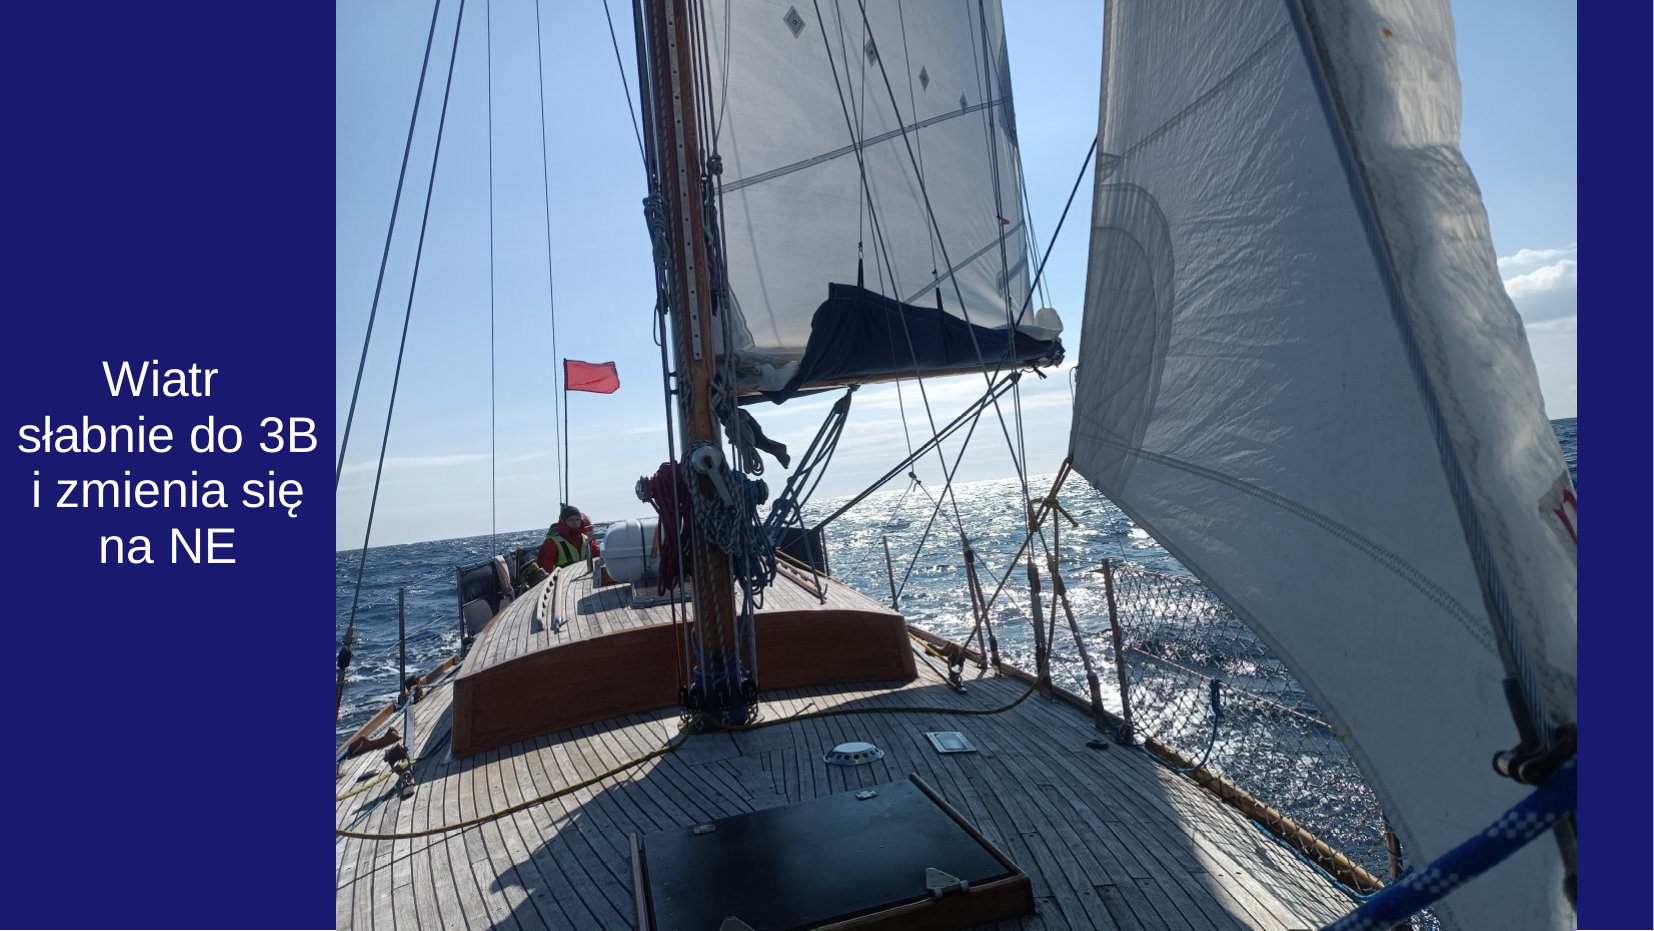

#
Wiatr
słabnie do 3B
i zmienia się
na NE